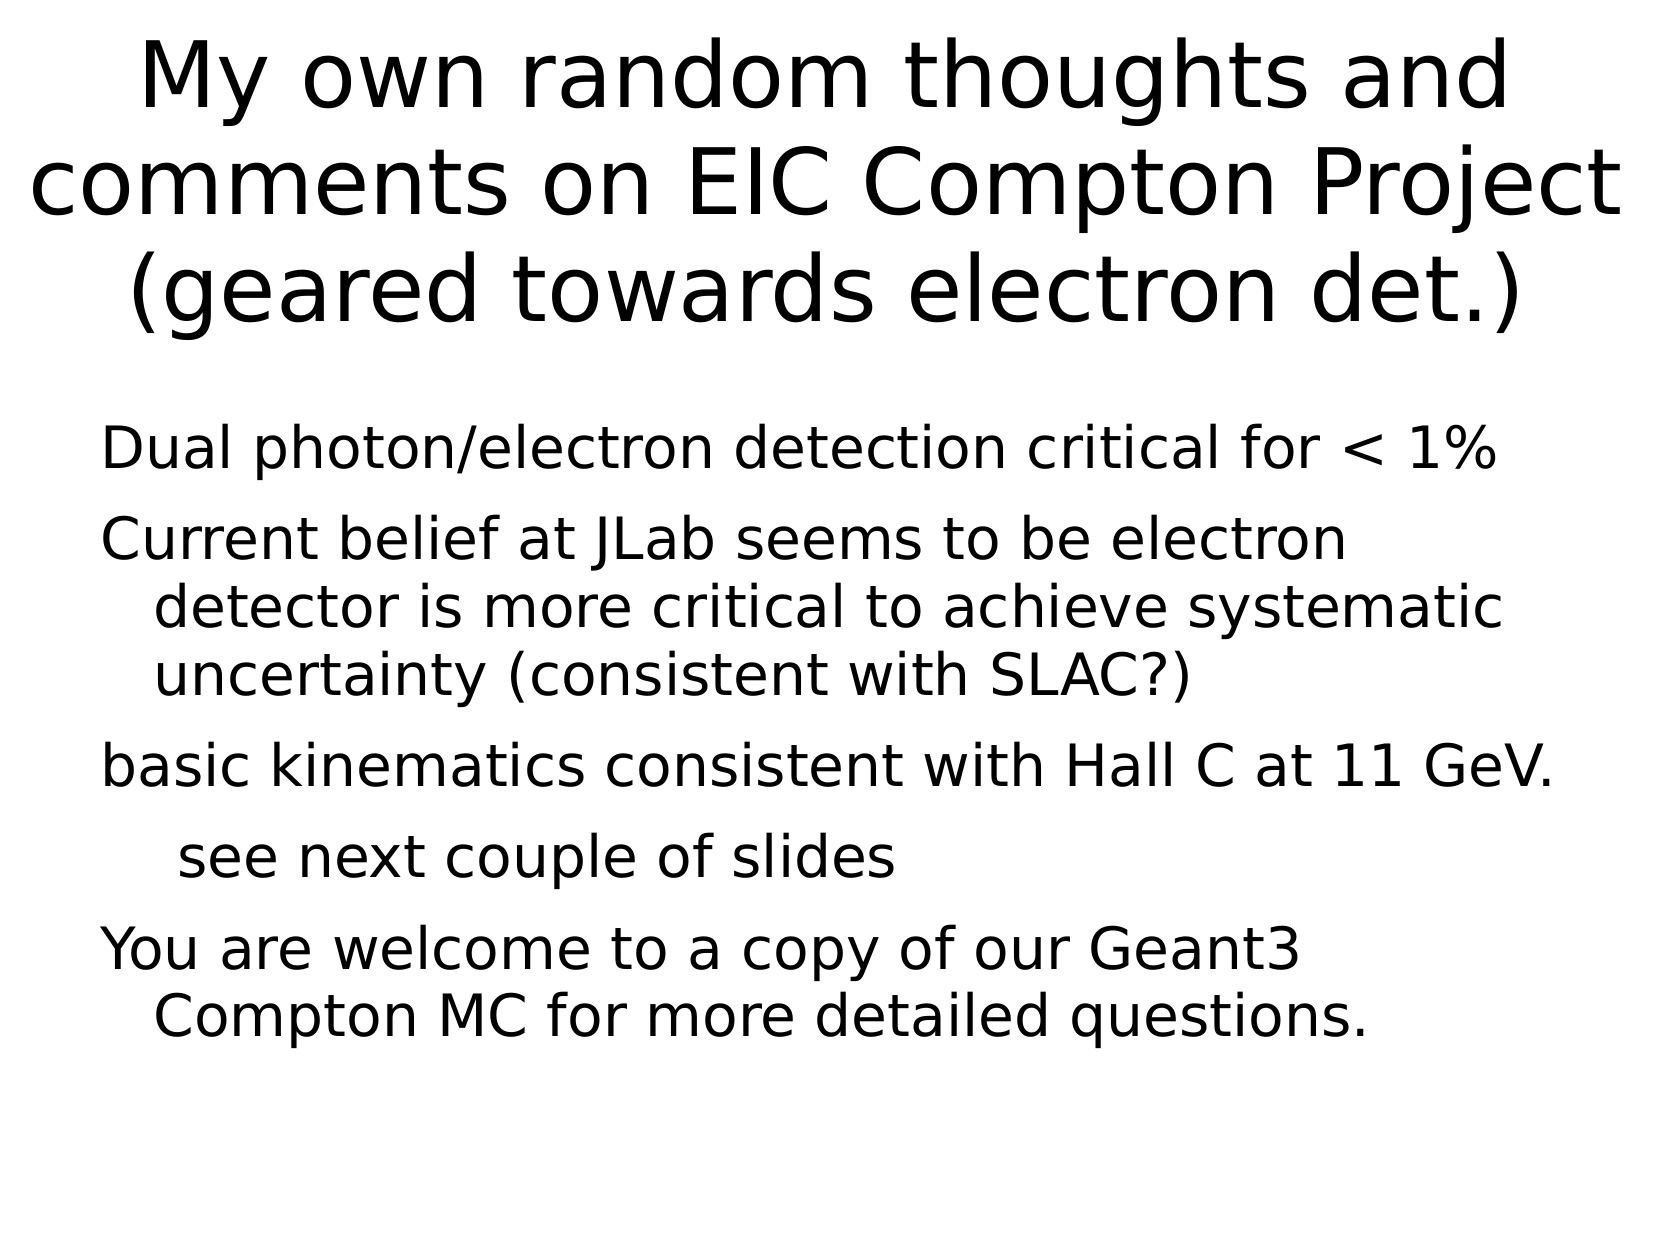

# My own random thoughts and comments on EIC Compton Project (geared towards electron det.)
Dual photon/electron detection critical for < 1%
Current belief at JLab seems to be electron detector is more critical to achieve systematic uncertainty (consistent with SLAC?)
basic kinematics consistent with Hall C at 11 GeV.
see next couple of slides
You are welcome to a copy of our Geant3 Compton MC for more detailed questions.